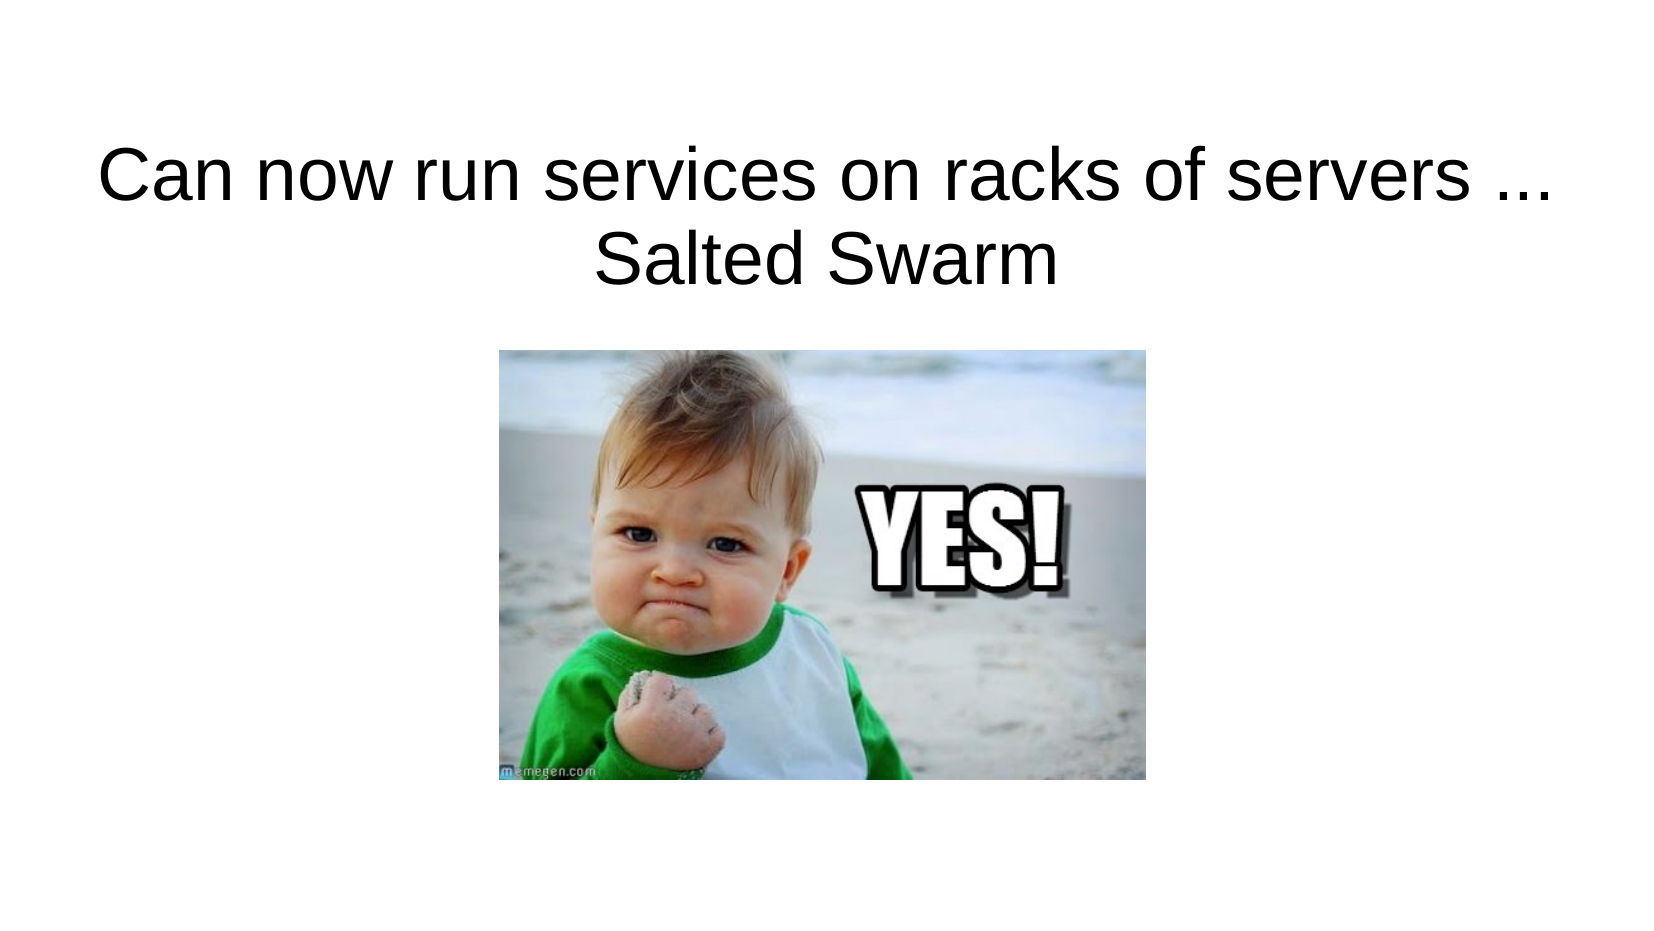

# Can now run services on racks of servers ... Salted Swarm